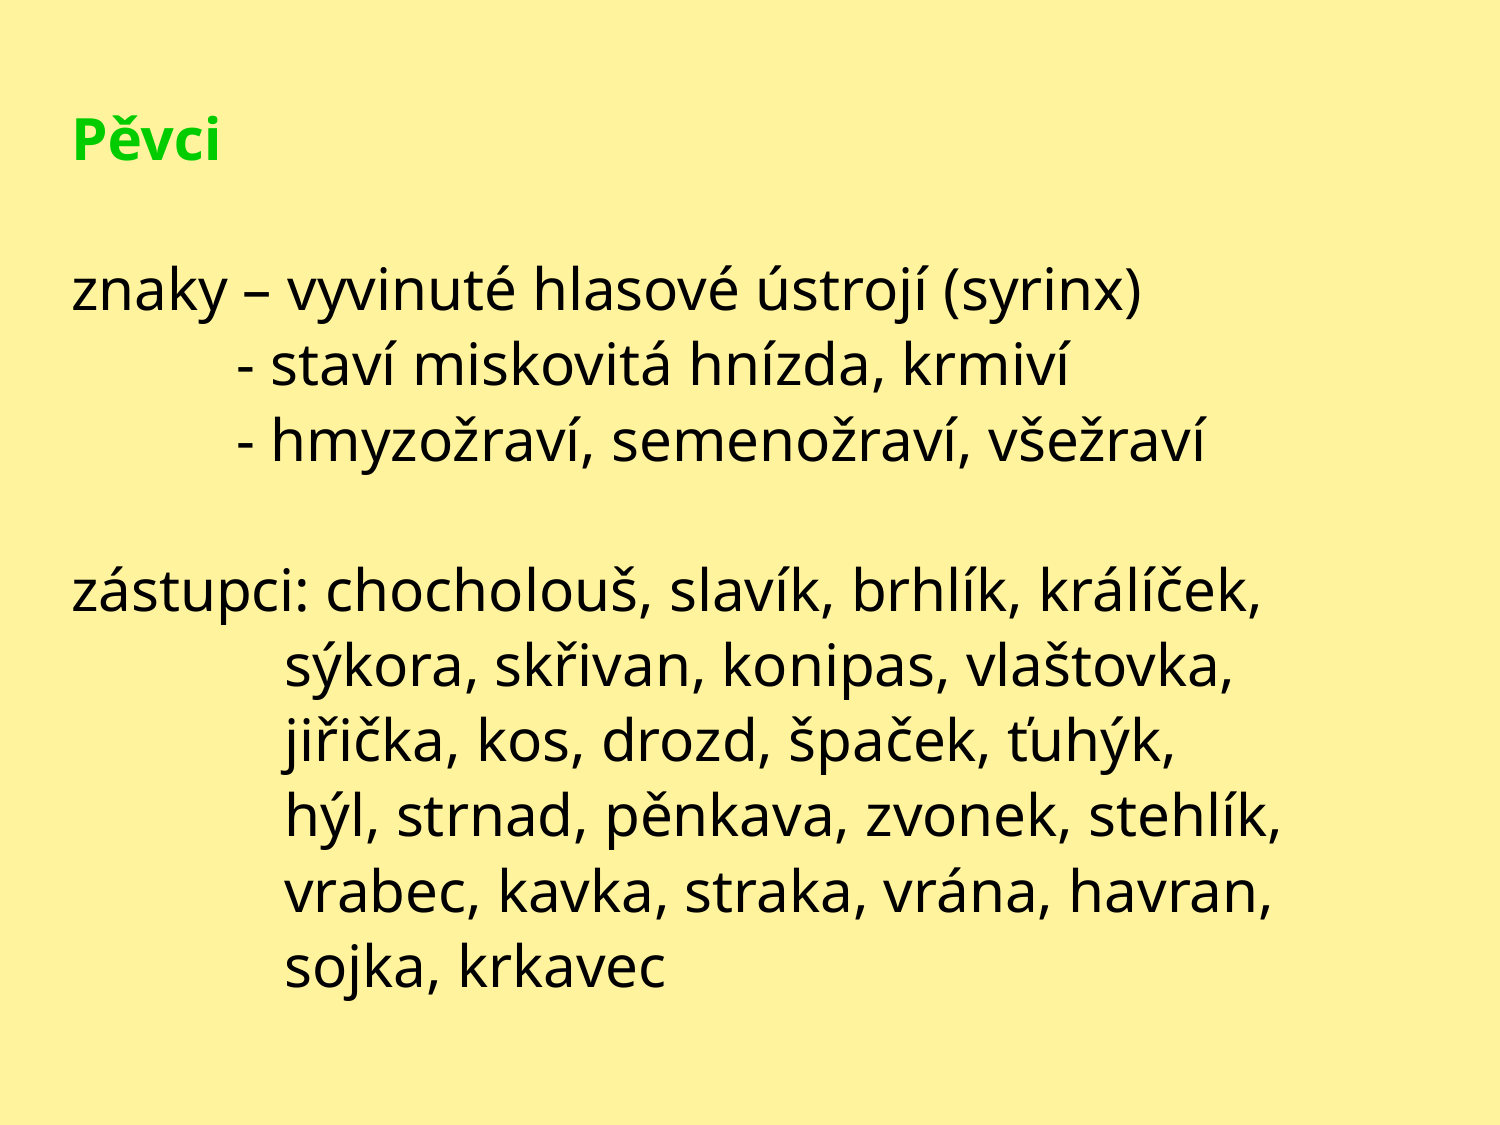

# Pěvci
znaky – vyvinuté hlasové ústrojí (syrinx)
	 - staví miskovitá hnízda, krmiví
	 - hmyzožraví, semenožraví, všežraví
zástupci: chocholouš, slavík, brhlík, králíček,
 sýkora, skřivan, konipas, vlaštovka,
 jiřička, kos, drozd, špaček, ťuhýk,
 hýl, strnad, pěnkava, zvonek, stehlík,
 vrabec, kavka, straka, vrána, havran,
 sojka, krkavec